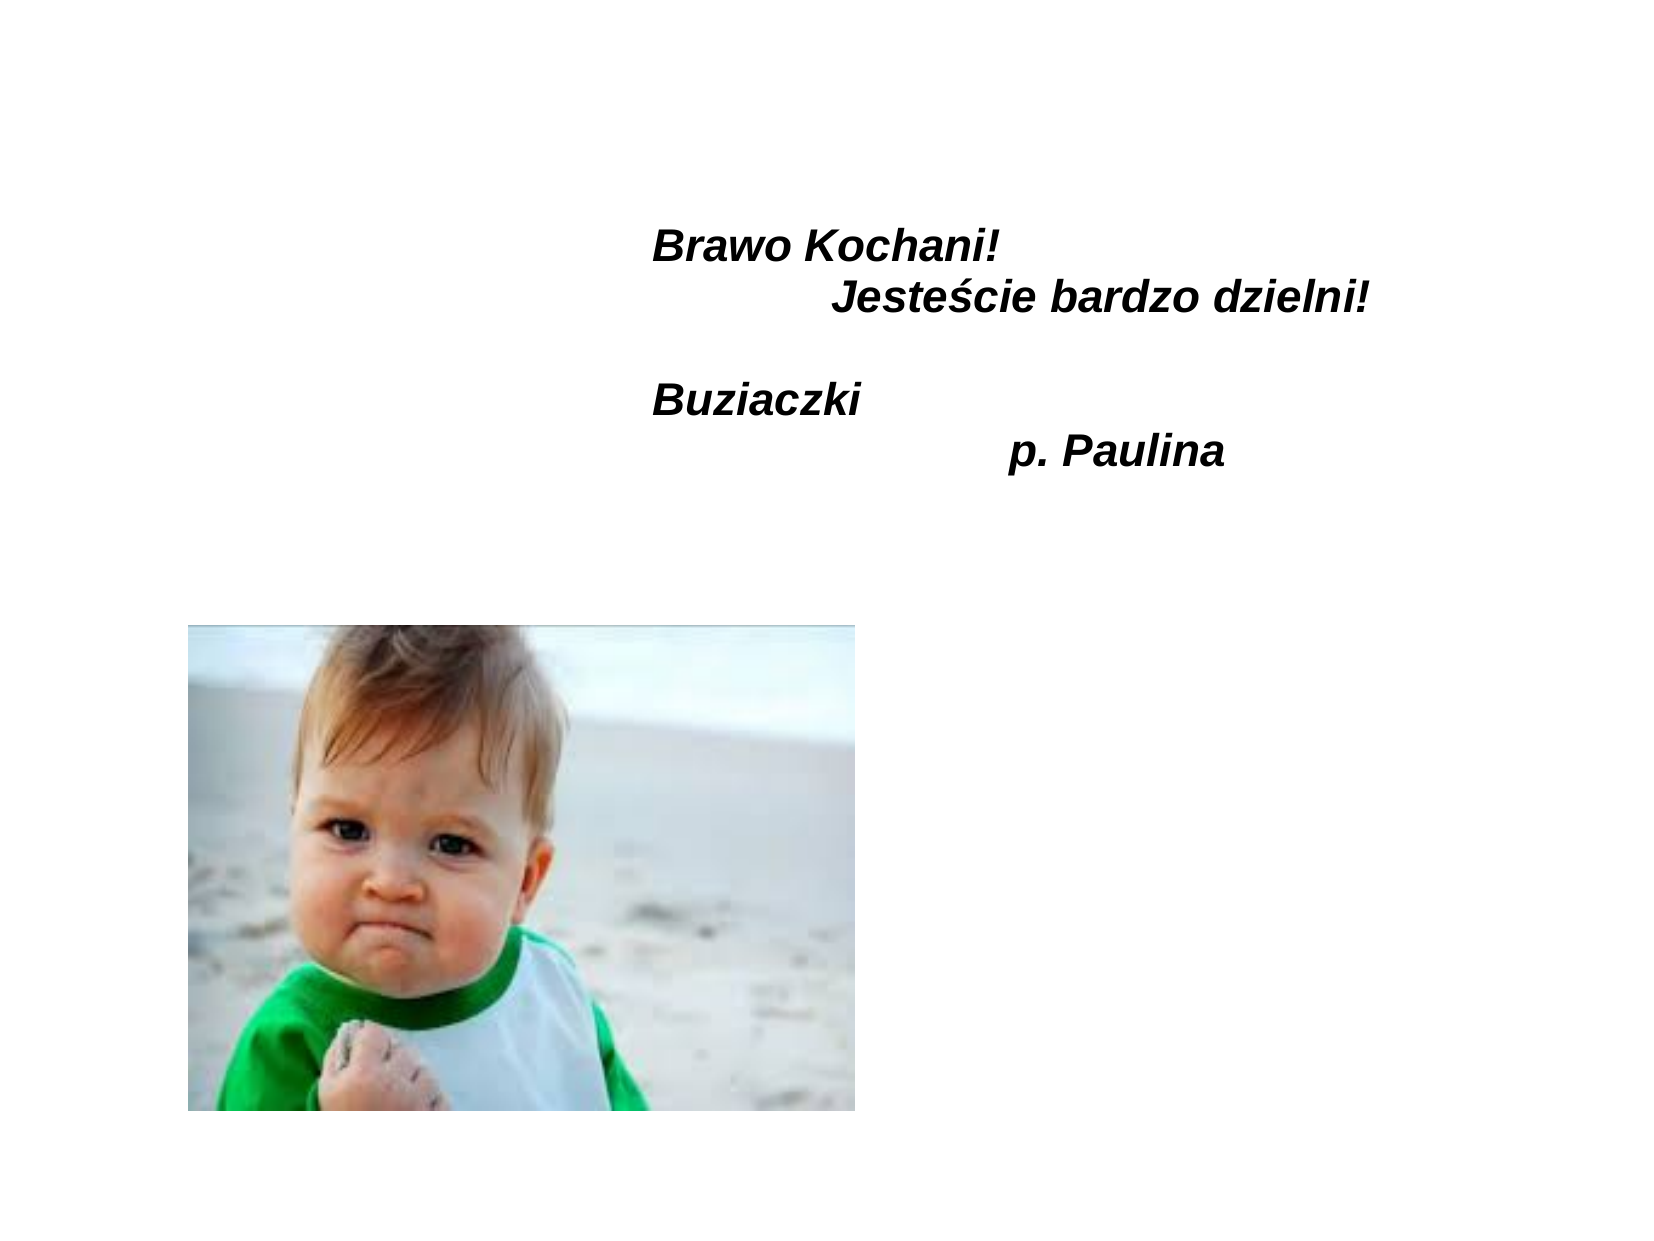

Brawo Kochani!
 Jesteście bardzo dzielni!
Buziaczki
 p. Paulina